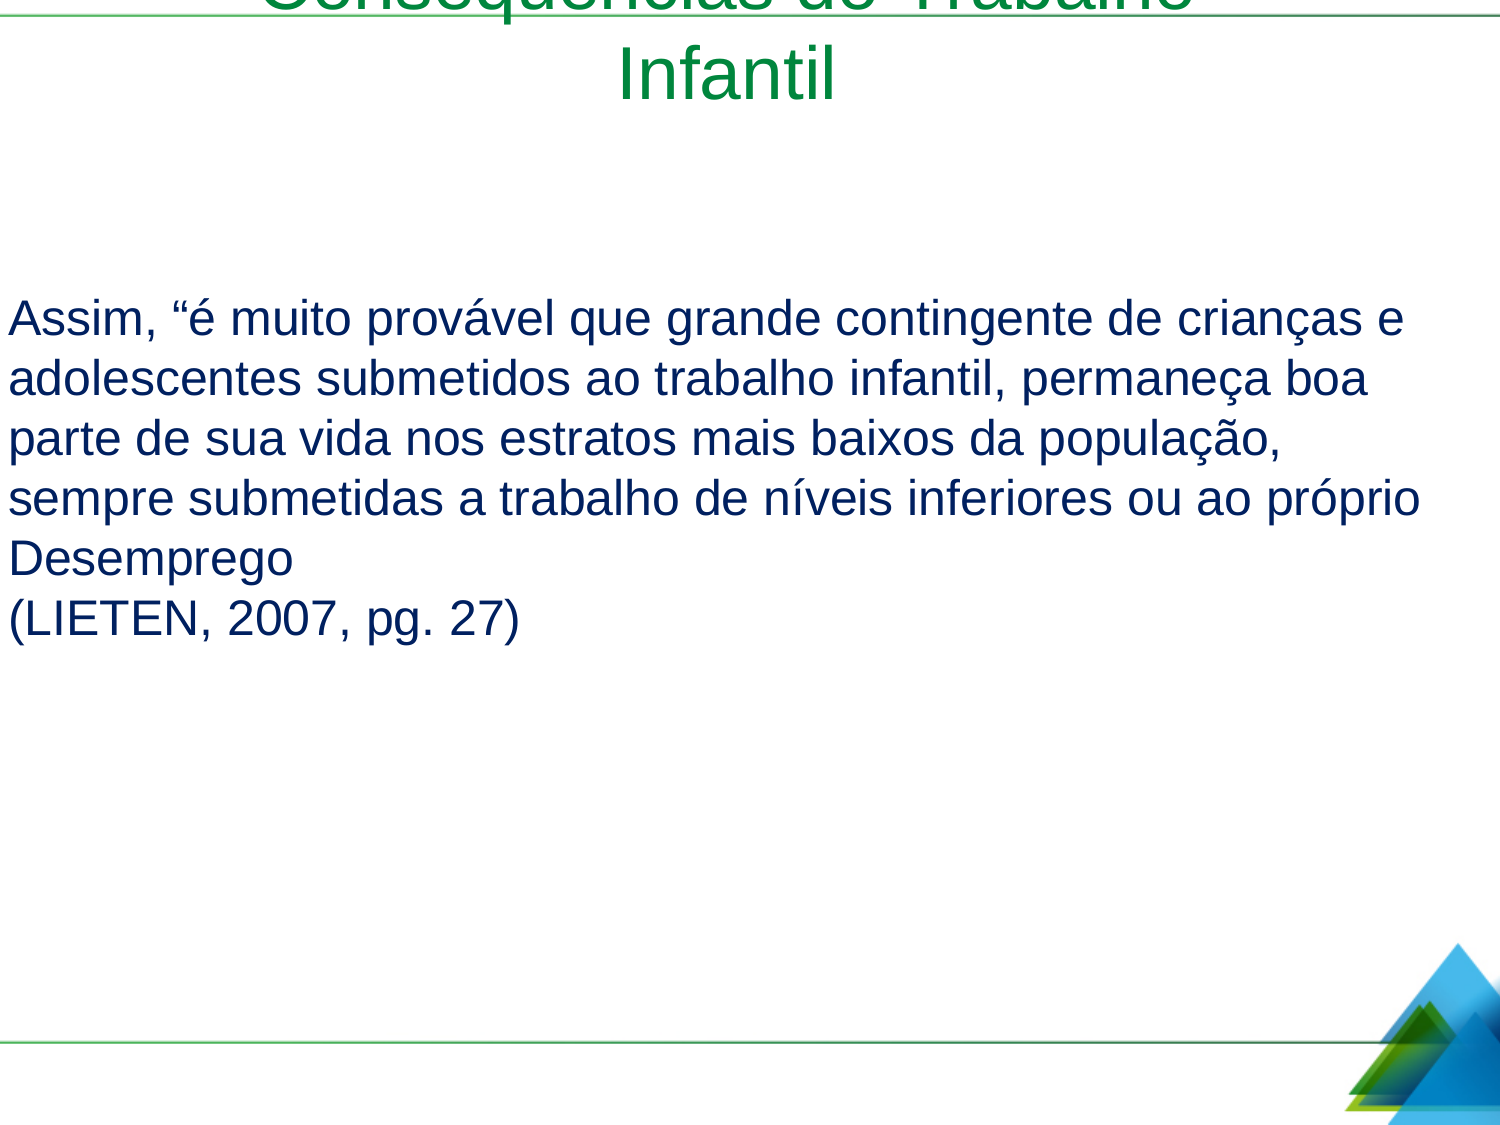

Consequências do Trabalho Infantil
#
Assim, “é muito provável que grande contingente de crianças e
adolescentes submetidos ao trabalho infantil, permaneça boa
parte de sua vida nos estratos mais baixos da população,
sempre submetidas a trabalho de níveis inferiores ou ao próprio
Desemprego
(LIETEN, 2007, pg. 27)